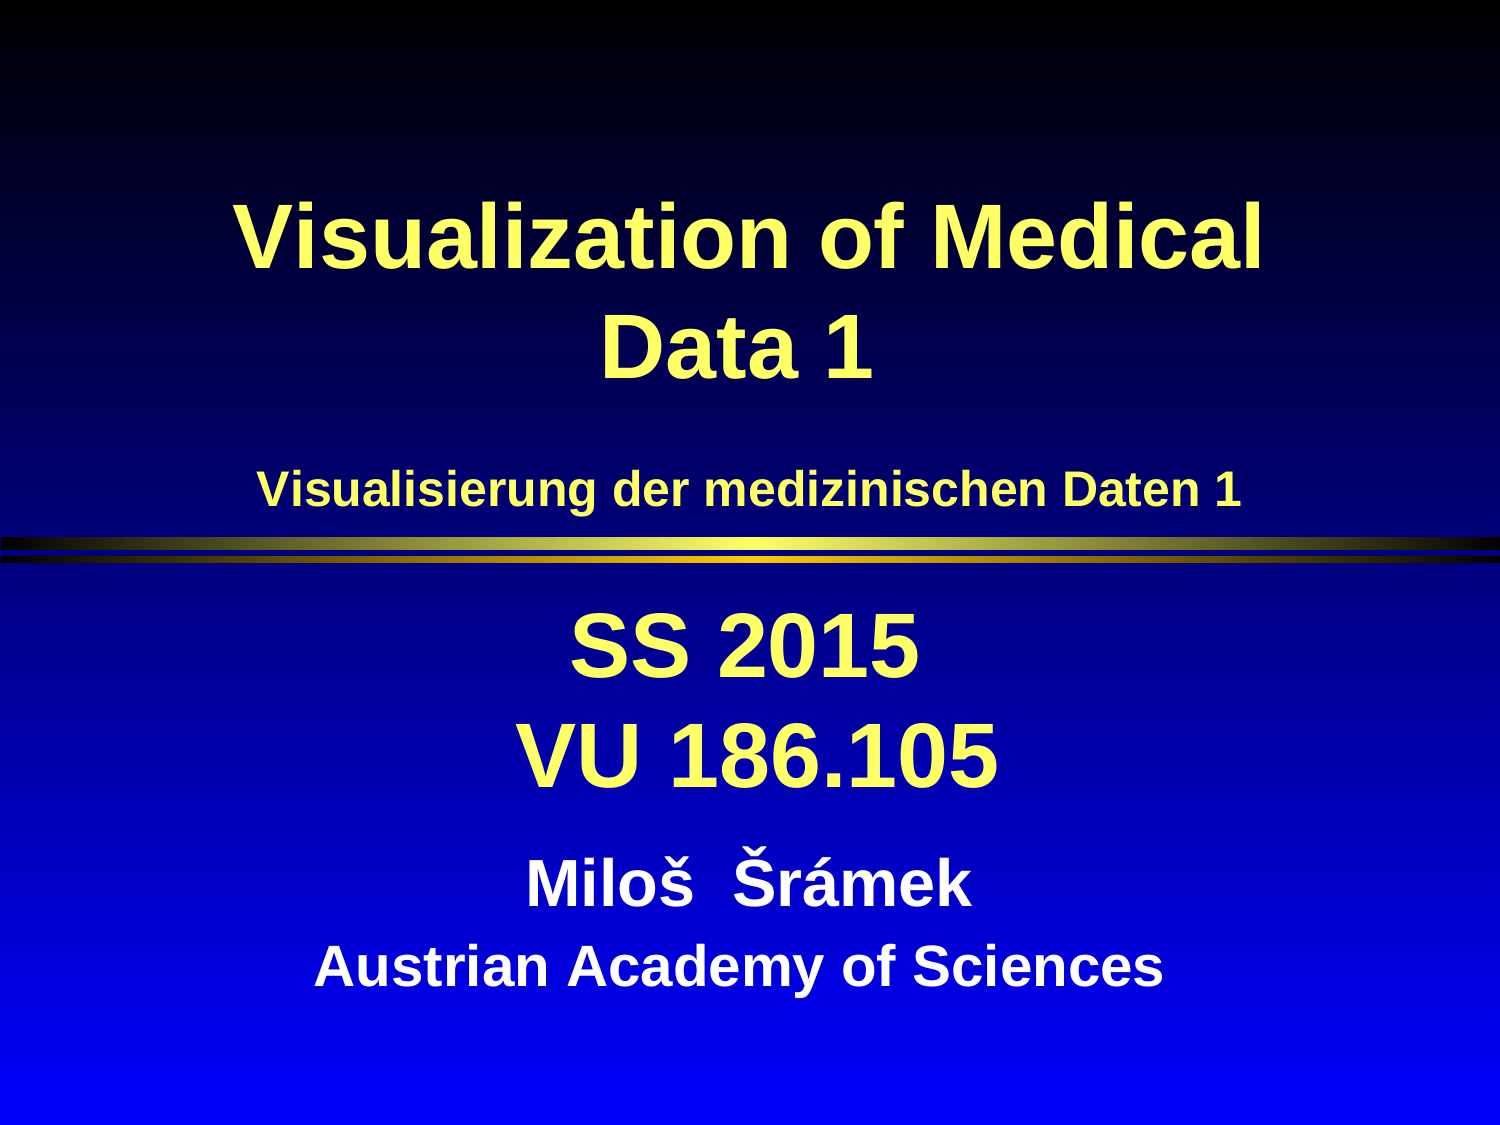

# Visualization of Medical Data 1 Visualisierung der medizinischen Daten 1
SS 2015
VU 186.105
Miloš Šrámek
Austrian Academy of Sciences